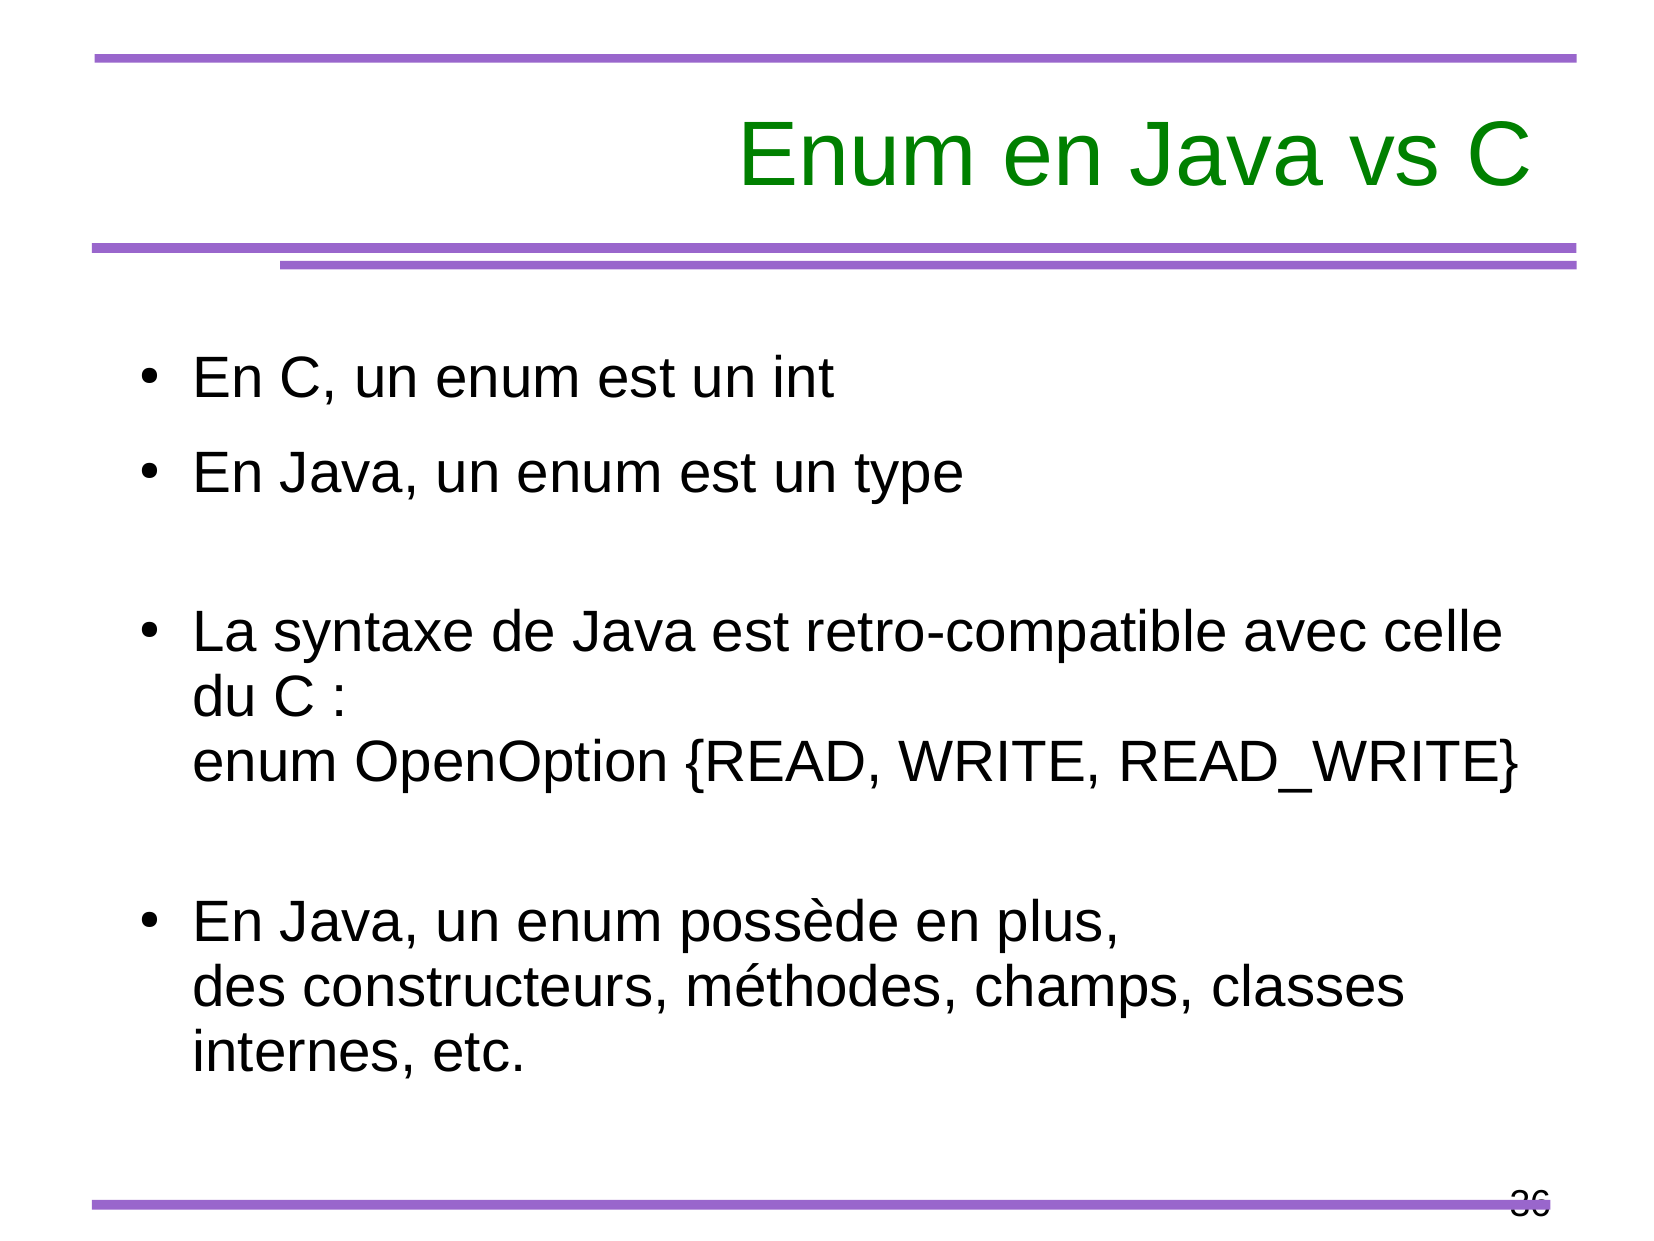

# Enum en Java vs C
En C, un enum est un int
En Java, un enum est un type
La syntaxe de Java est retro-compatible avec celle du C :
enum OpenOption {READ, WRITE, READ_WRITE}
En Java, un enum possède en plus,
des constructeurs, méthodes, champs, classes internes, etc.